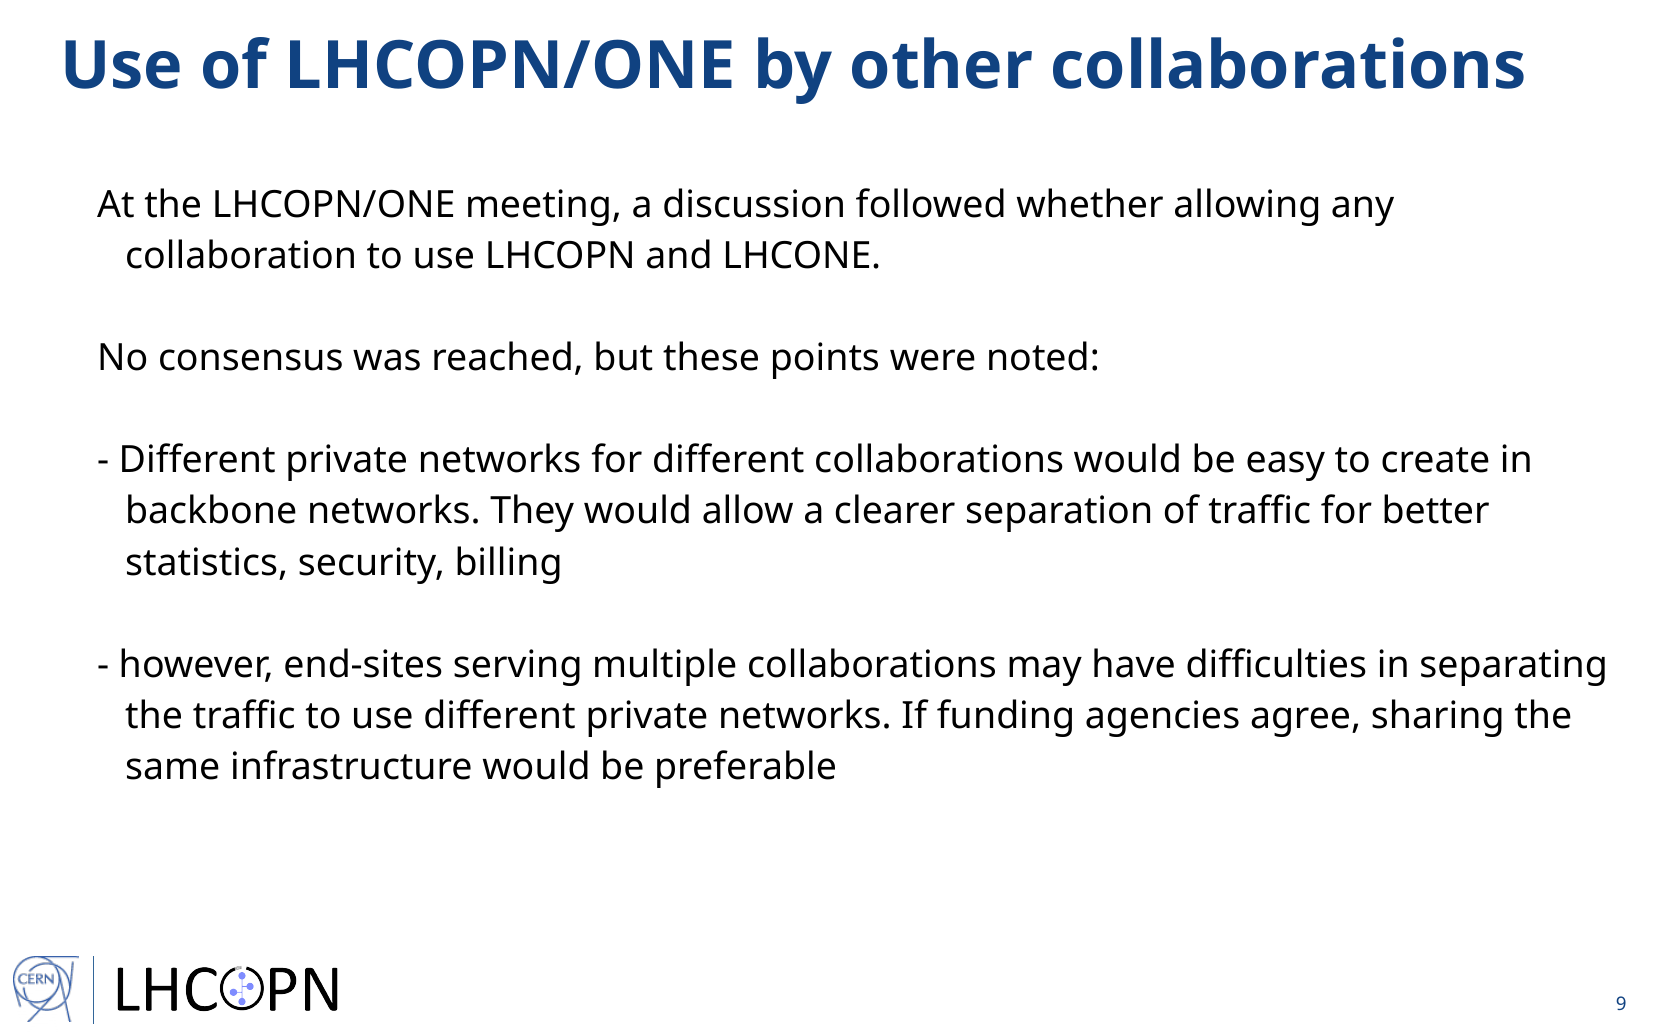

# Use of LHCOPN/ONE by other collaborations
At the LHCOPN/ONE meeting, a discussion followed whether allowing any collaboration to use LHCOPN and LHCONE.
No consensus was reached, but these points were noted:
- Different private networks for different collaborations would be easy to create in backbone networks. They would allow a clearer separation of traffic for better statistics, security, billing
- however, end-sites serving multiple collaborations may have difficulties in separating the traffic to use different private networks. If funding agencies agree, sharing the same infrastructure would be preferable